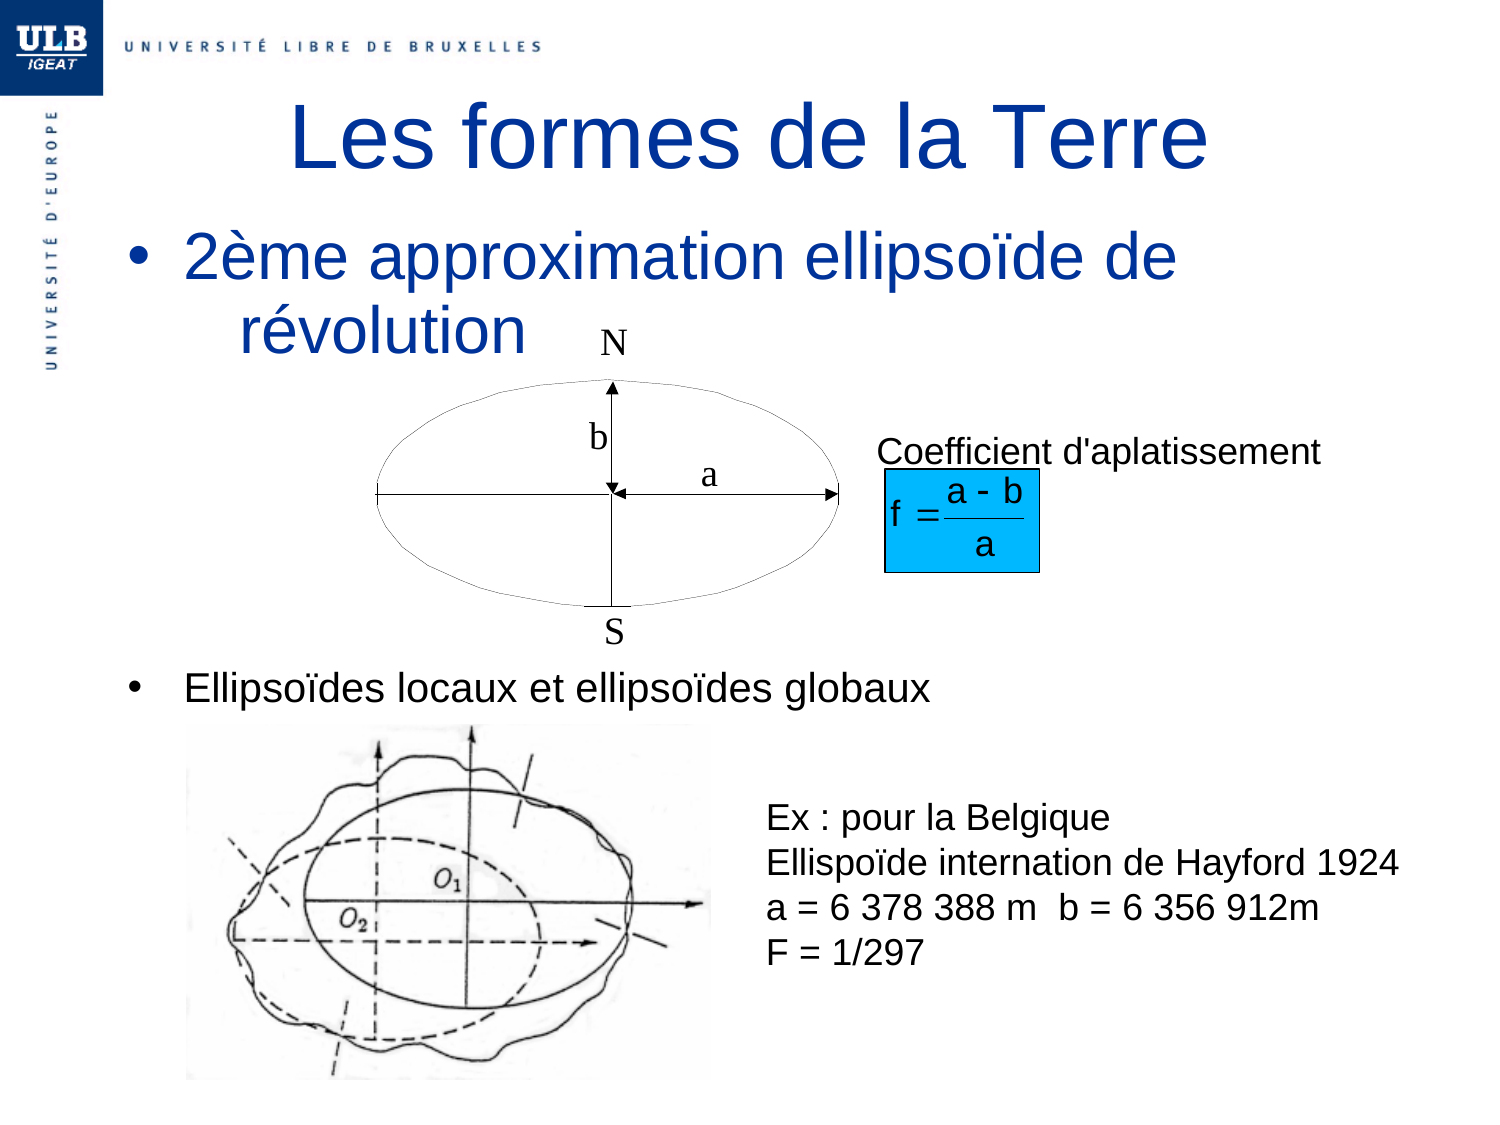

# Les formes de la Terre
2ème approximation ellipsoïde de révolution
Coefficient d'aplatissement
Ellipsoïdes locaux et ellipsoïdes globaux
Ex : pour la Belgique
Ellispoïde internation de Hayford 1924
a = 6 378 388 m b = 6 356 912m
F = 1/297